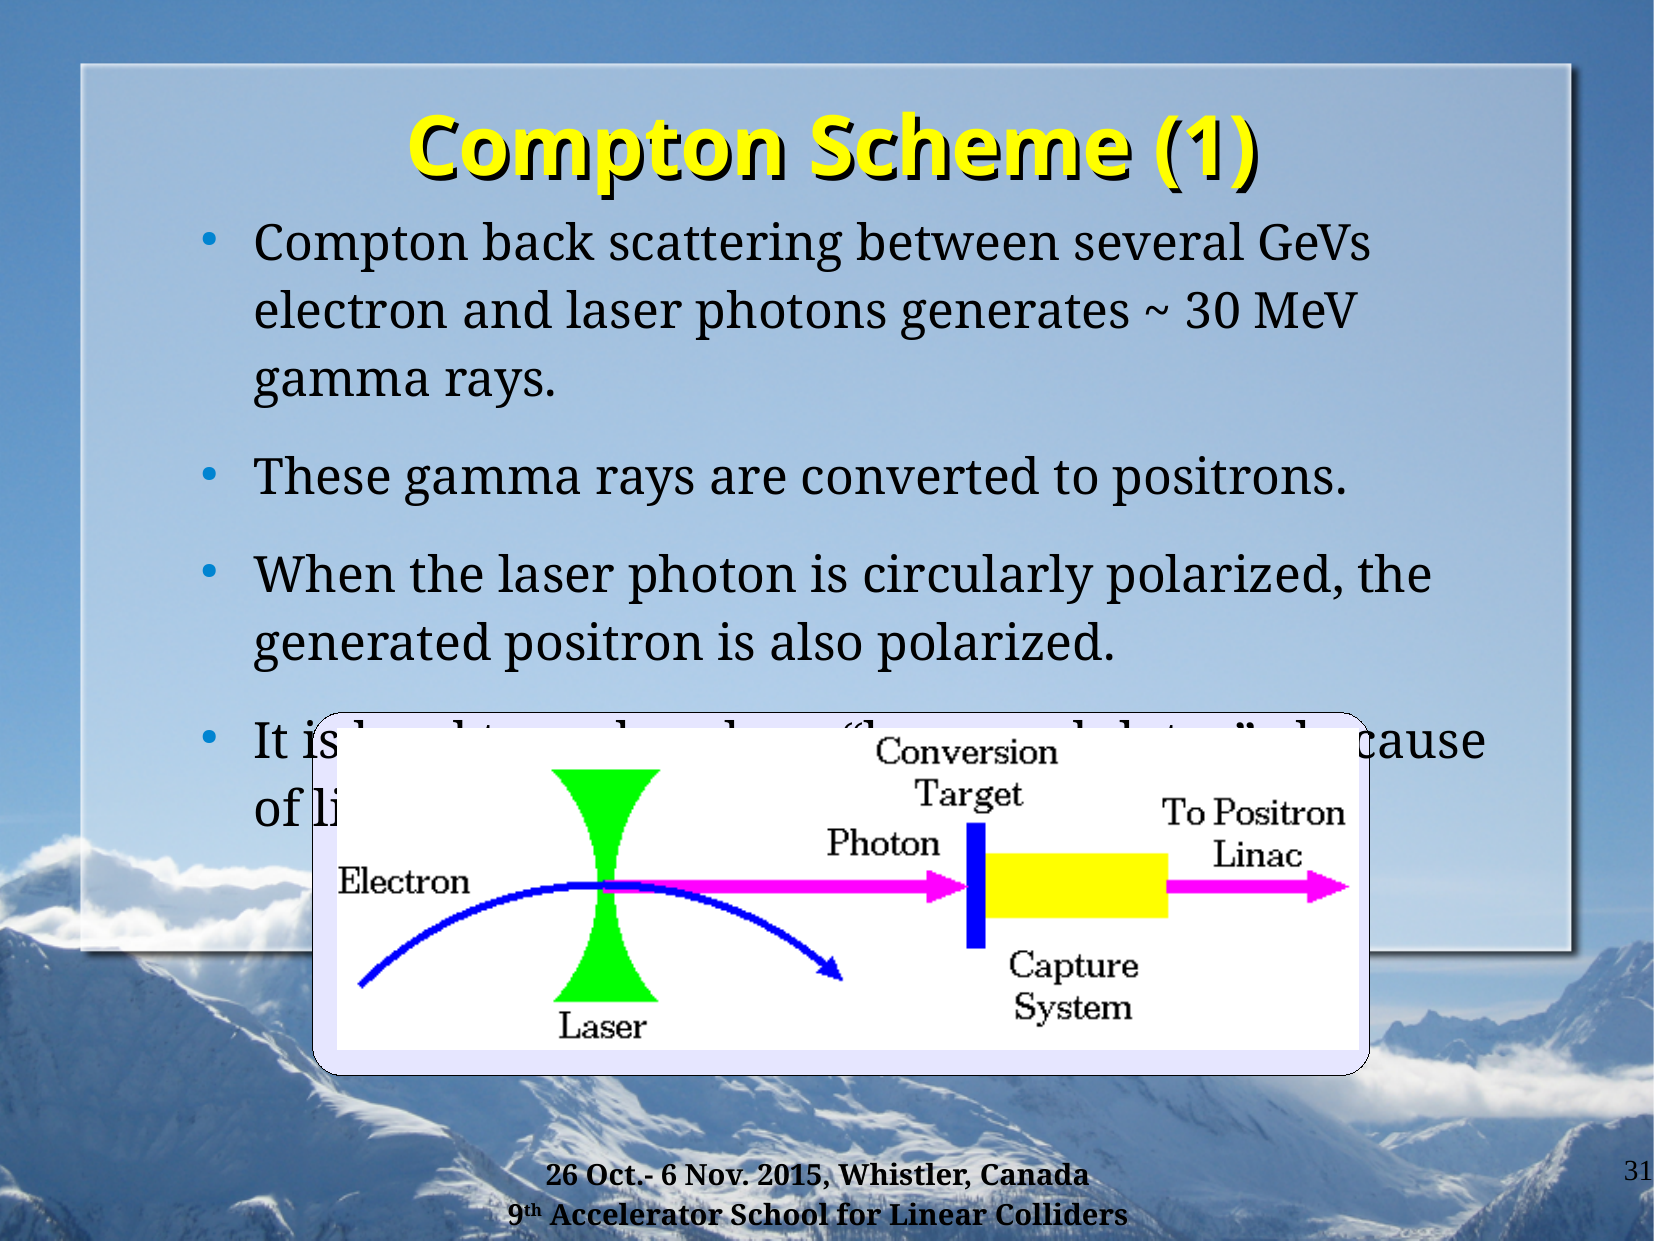

# Compton Scheme (1)
Compton back scattering between several GeVs electron and laser photons generates ~ 30 MeV gamma rays.
These gamma rays are converted to positrons.
When the laser photon is circularly polarized, the generated positron is also polarized.
It is hard to make a long “laser undulator” , because of limitation on the laser focus.
31